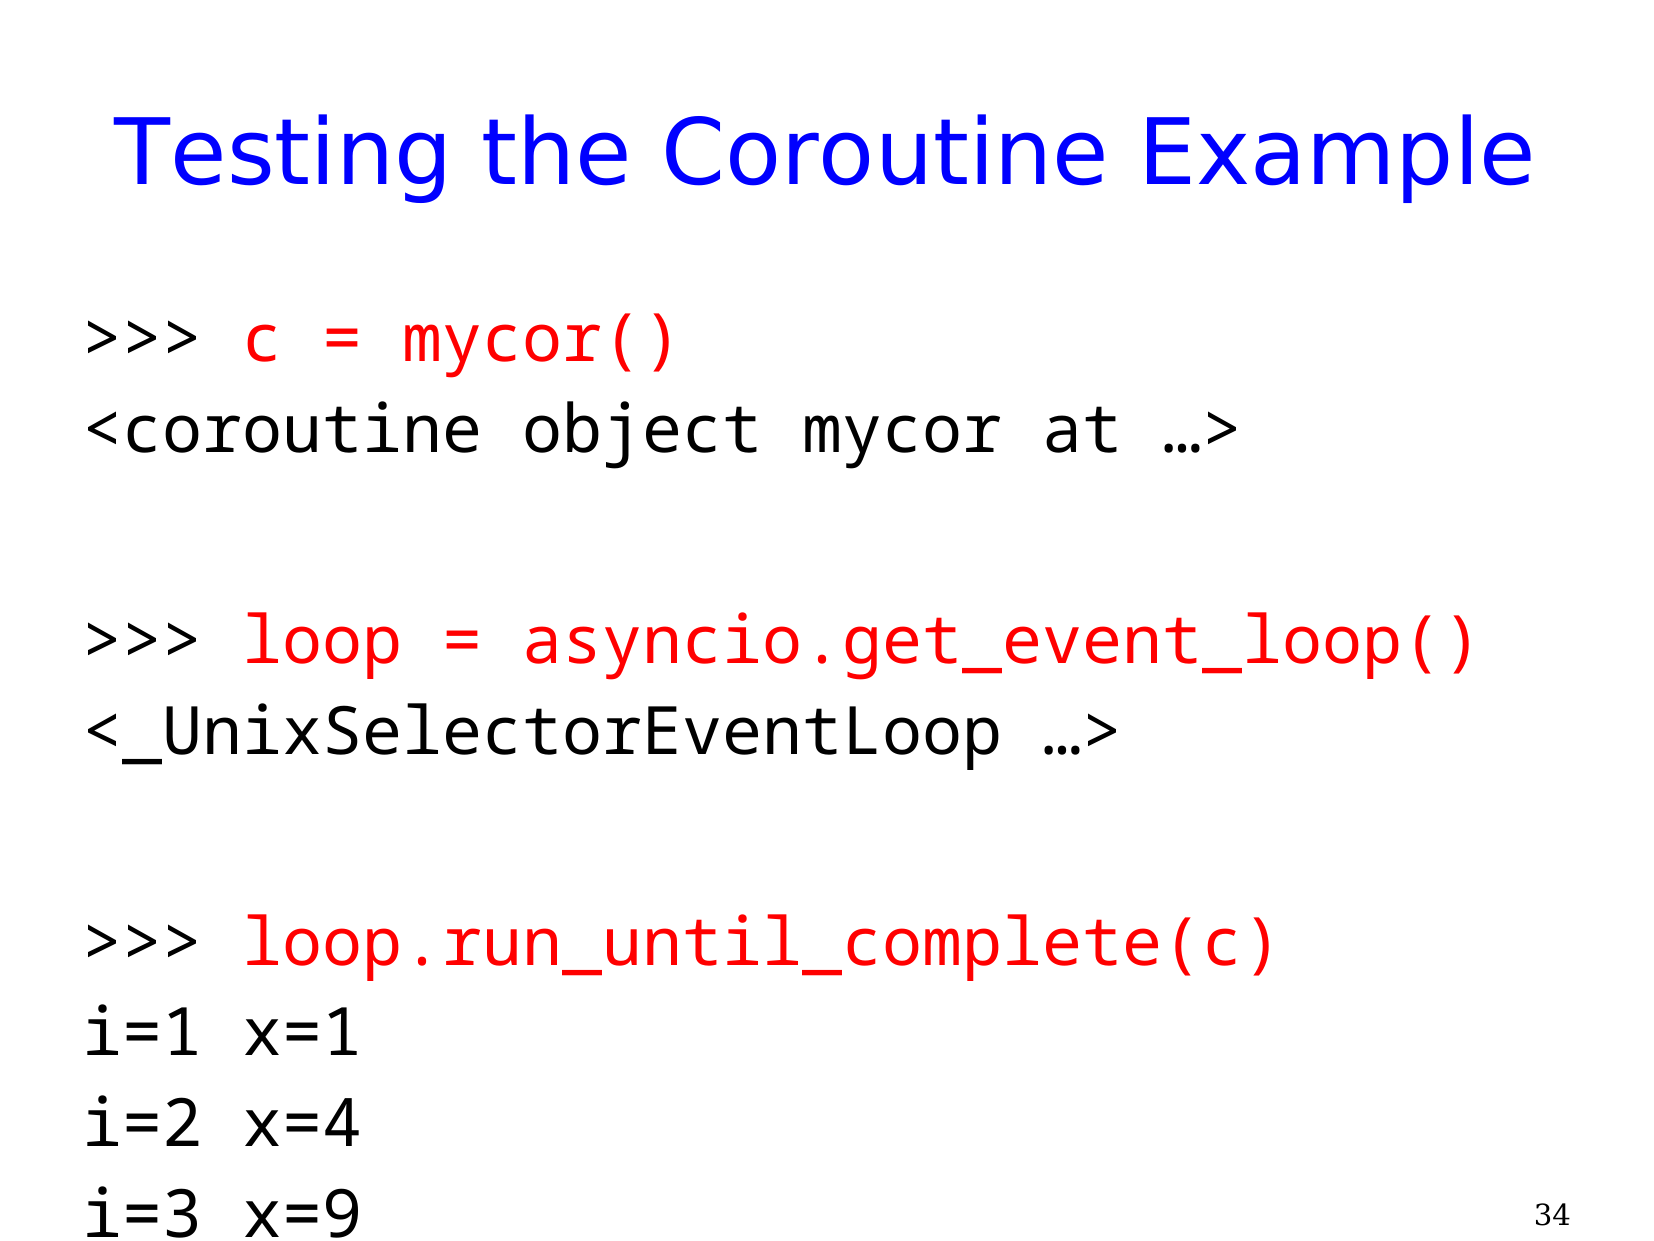

# Testing the Coroutine Example
>>> c = mycor()
<coroutine object mycor at …>
>>> loop = asyncio.get_event_loop()
<_UnixSelectorEventLoop …>
>>> loop.run_until_complete(c)
i=1 x=1
i=2 x=4
i=3 x=9
i=4 x=16
34